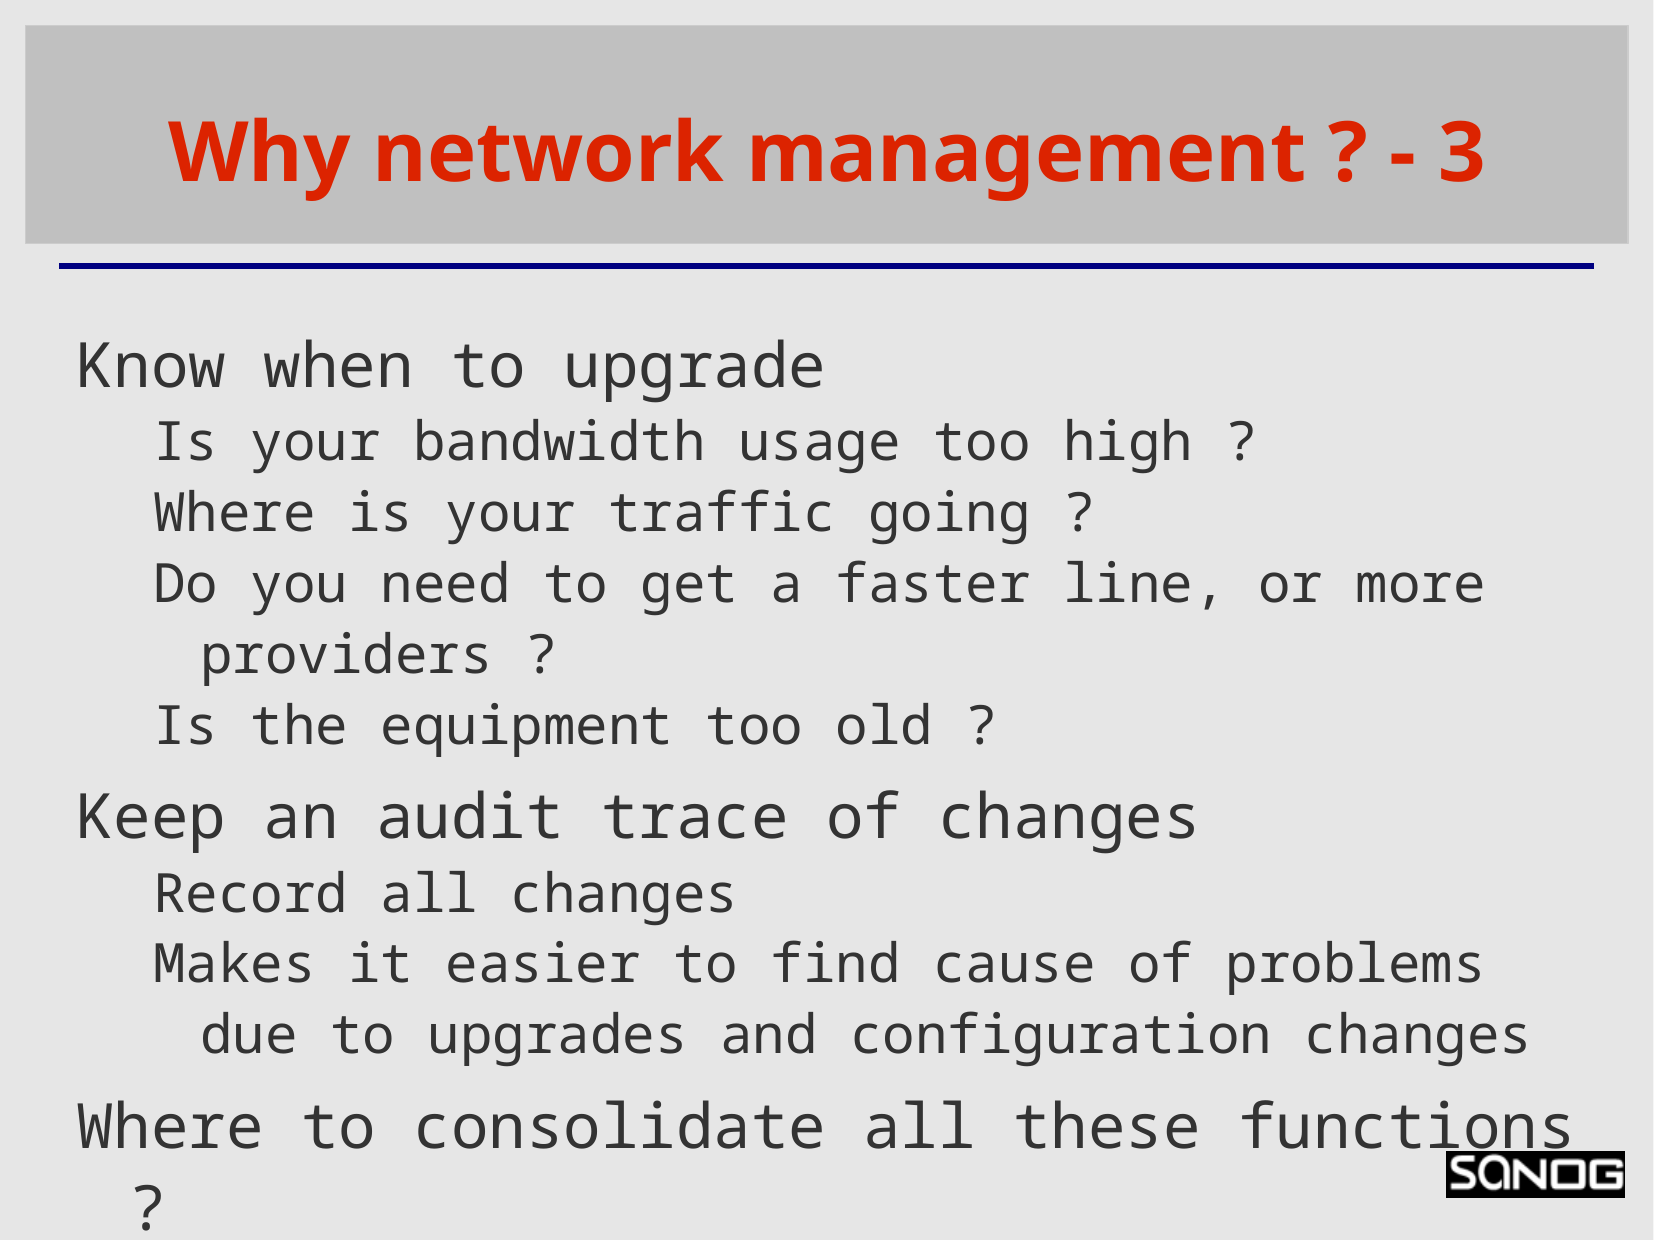

# Why network management ? - 3
Know when to upgrade
Is your bandwidth usage too high ?
Where is your traffic going ?
Do you need to get a faster line, or more providers ?
Is the equipment too old ?
Keep an audit trace of changes
Record all changes
Makes it easier to find cause of problems due to upgrades and configuration changes
Where to consolidate all these functions ?
In the Network Operation Center (NOC)